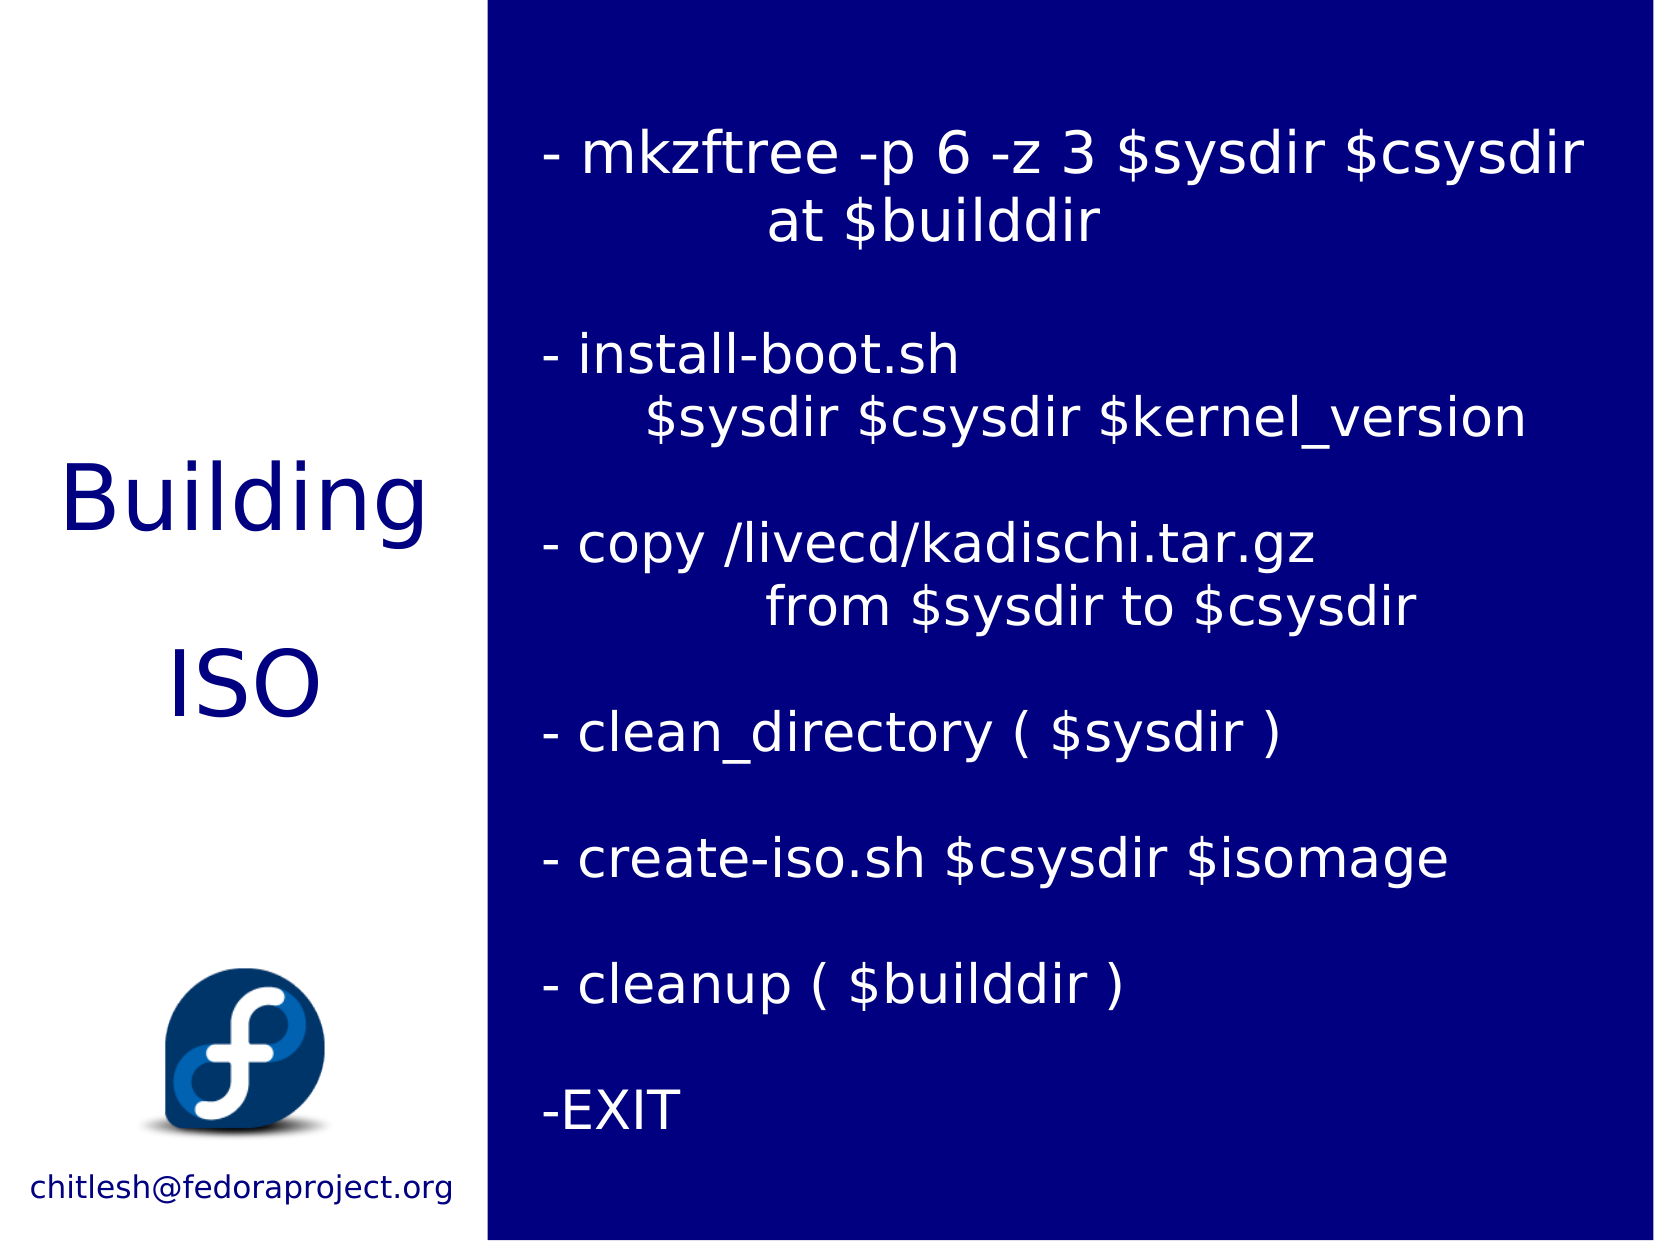

- mkzftree -p 6 -z 3 $sysdir $csysdir
			at $builddir
- install-boot.sh
 $sysdir $csysdir $kernel_version
- copy /livecd/kadischi.tar.gz
 from $sysdir to $csysdir
- clean_directory ( $sysdir )
- create-iso.sh $csysdir $isomage
- cleanup ( $builddir )
-EXIT
Building
ISO